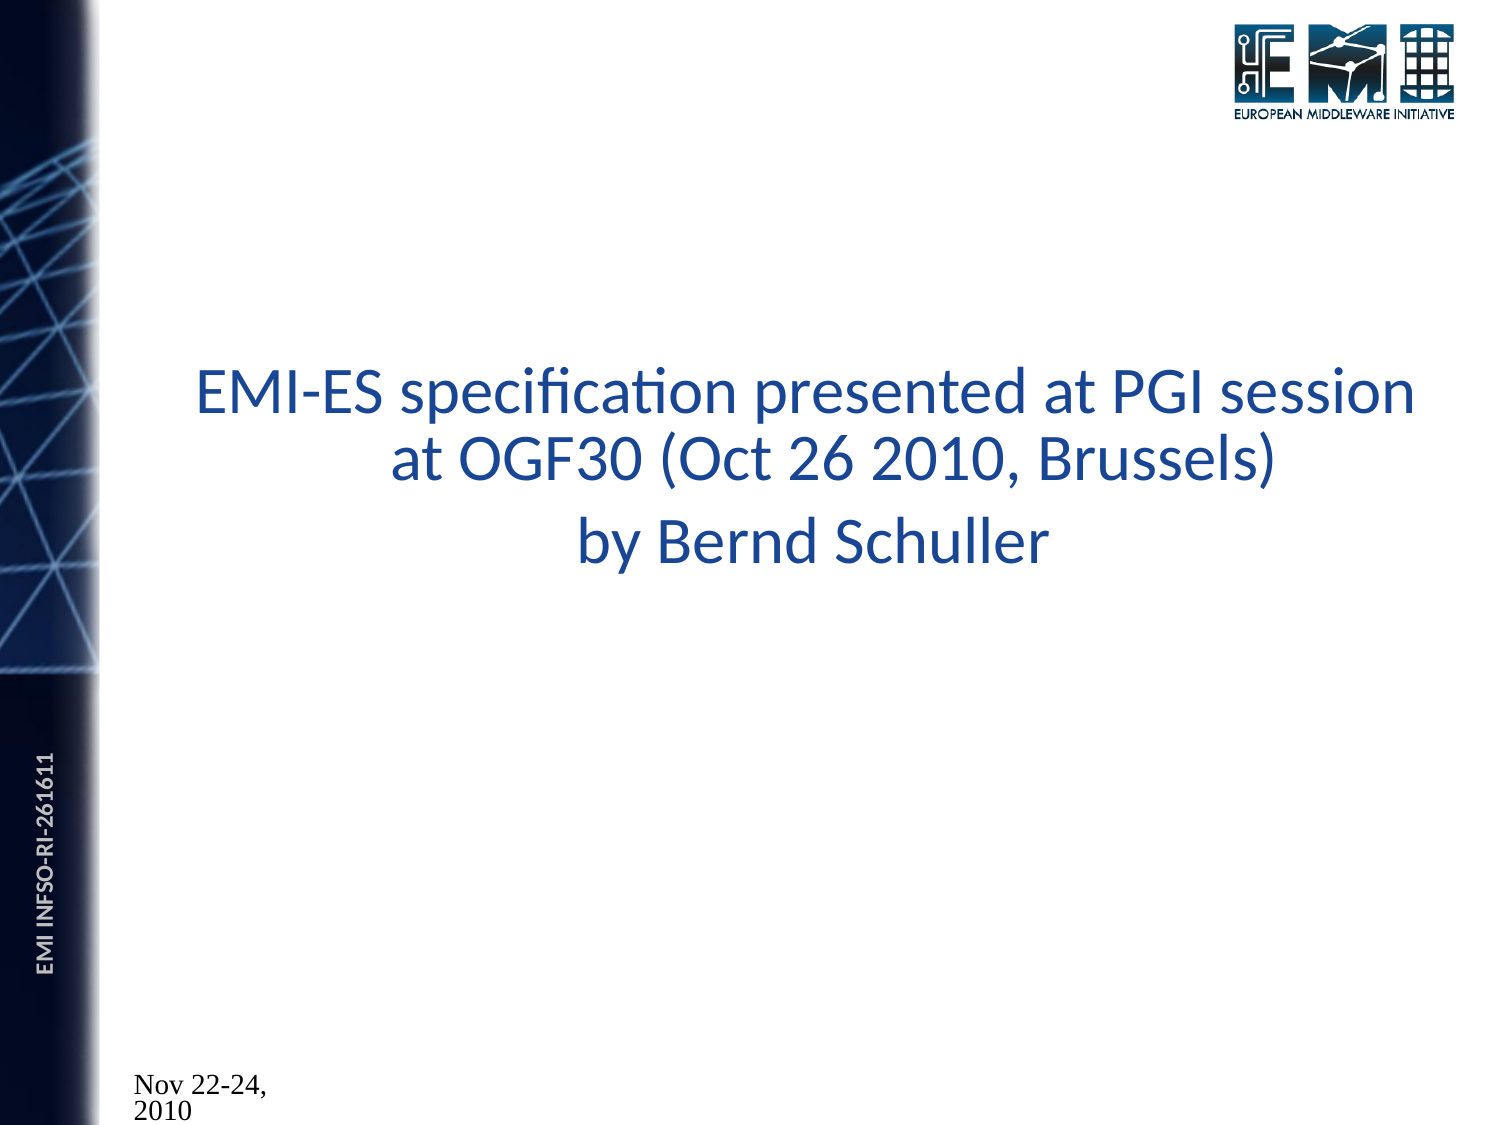

EMI-ES specification presented at PGI session at OGF30 (Oct 26 2010, Brussels)
 by Bernd Schuller
Nov 22-24, 2010